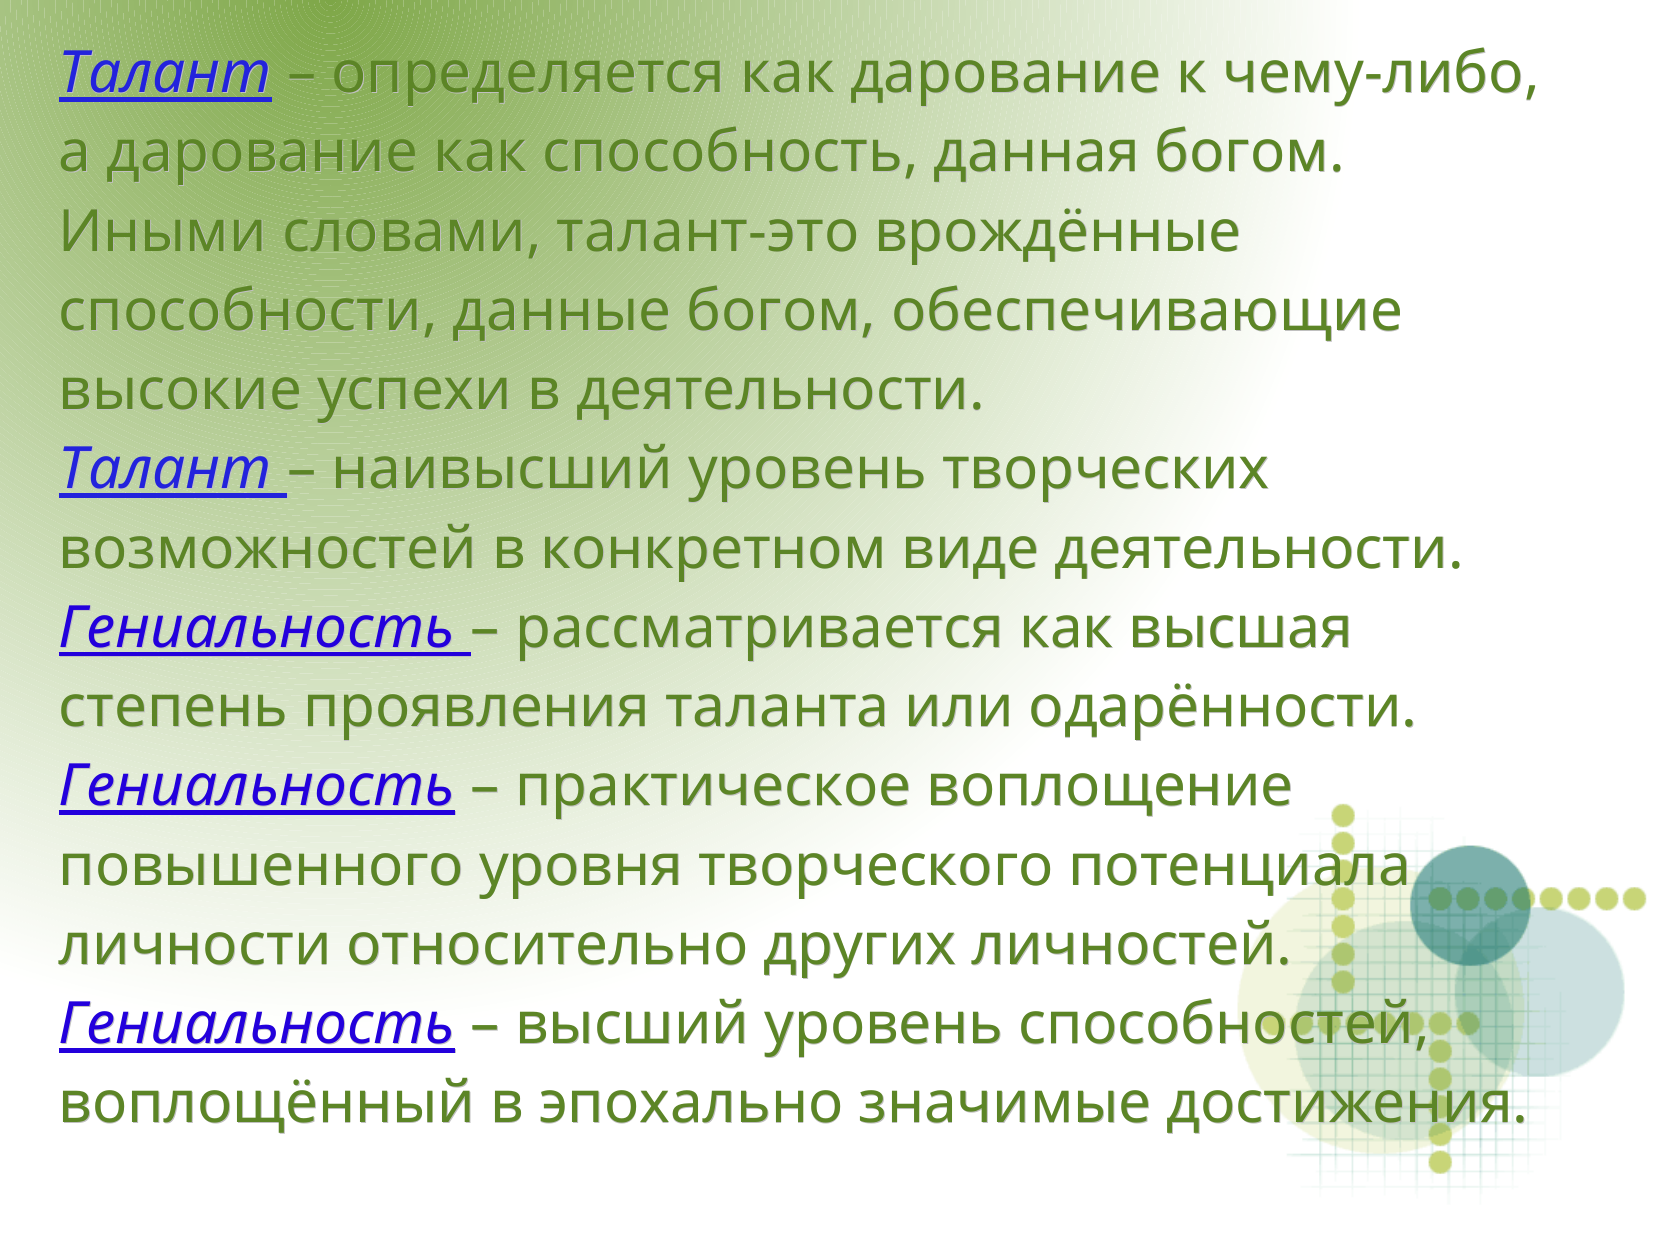

# Талант – определяется как дарование к чему-либо, а дарование как способность, данная богом. Иными словами, талант-это врождённые способности, данные богом, обеспечивающие высокие успехи в деятельности. Талант – наивысший уровень творческих возможностей в конкретном виде деятельности. Гениальность – рассматривается как высшая степень проявления таланта или одарённости. Гениальность – практическое воплощение повышенного уровня творческого потенциала личности относительно других личностей. Гениальность – высший уровень способностей, воплощённый в эпохально значимые достижения.